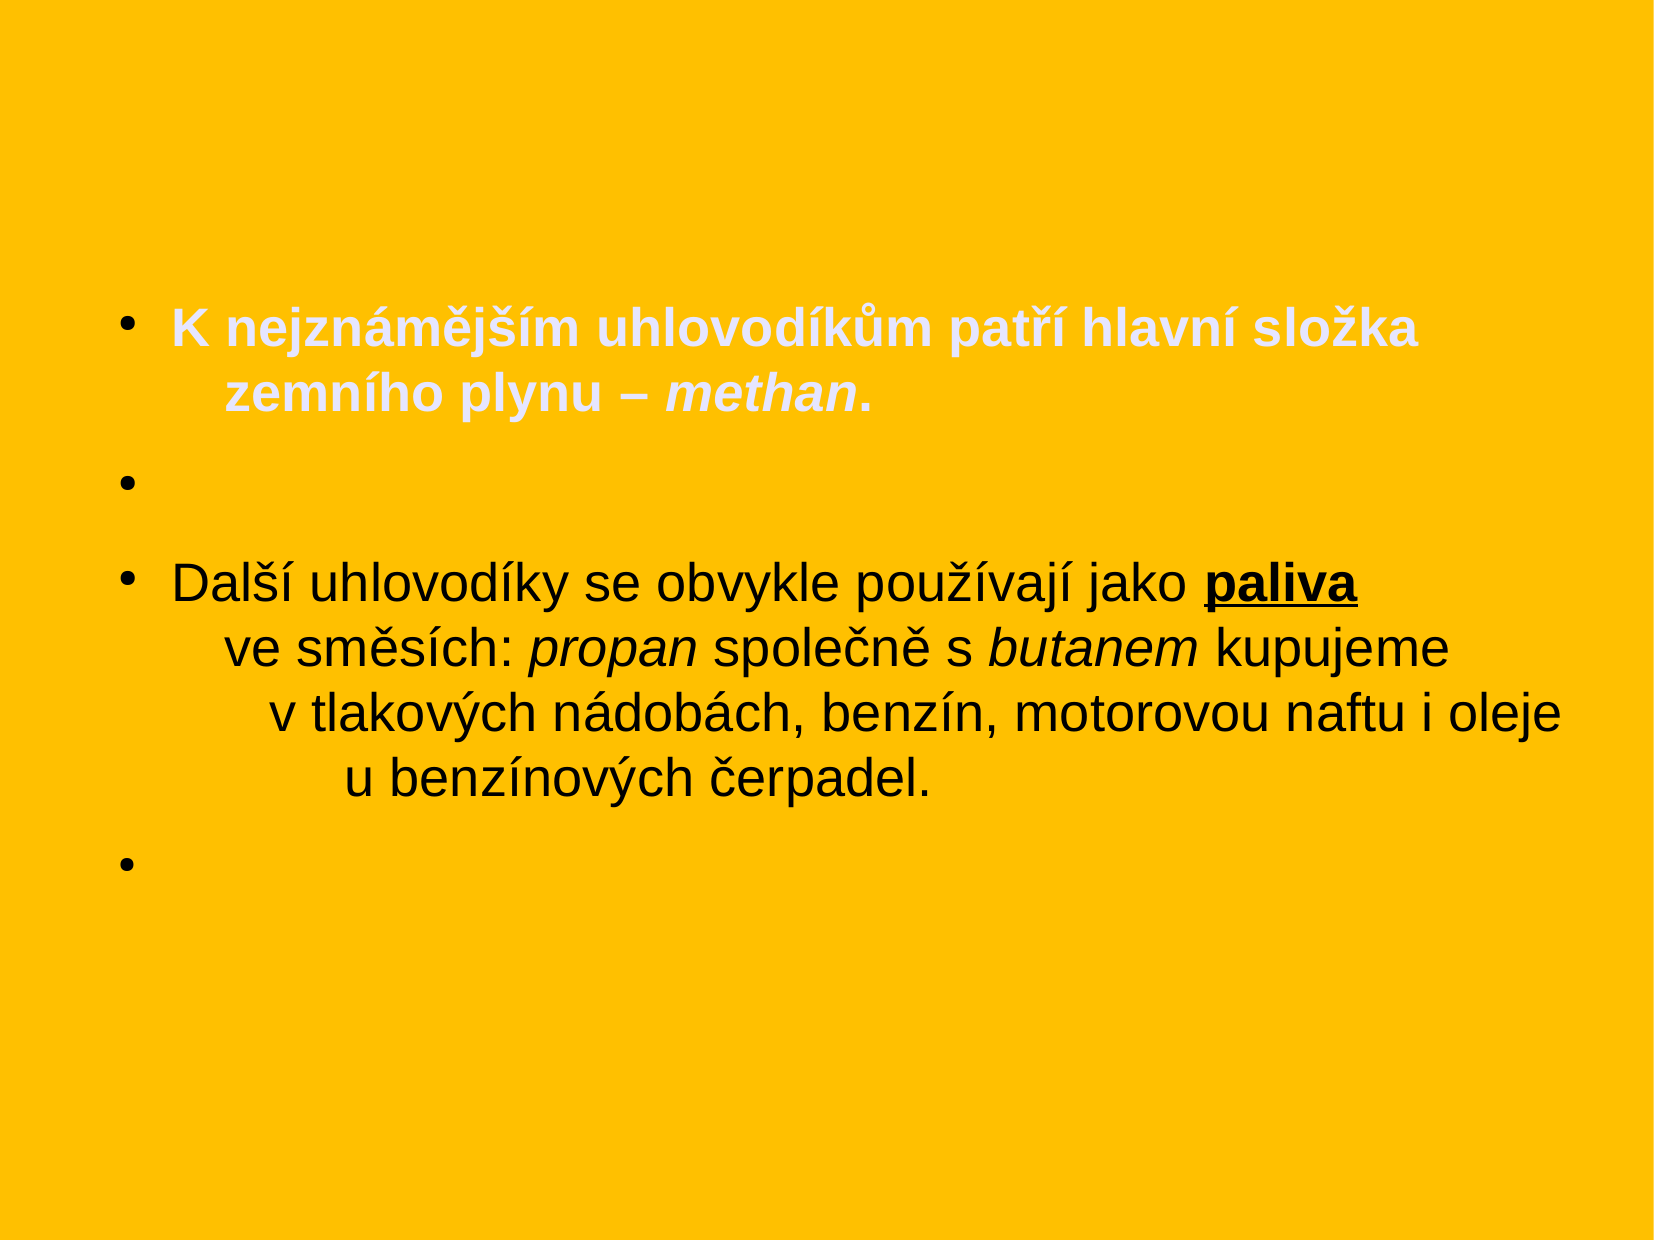

# K nejznámějším uhlovodíkům patří hlavní složka zemního plynu – methan.
Další uhlovodíky se obvykle používají jako paliva ve směsích: propan společně s butanem kupujeme v tlakových nádobách, benzín, motorovou naftu i oleje u benzínových čerpadel.